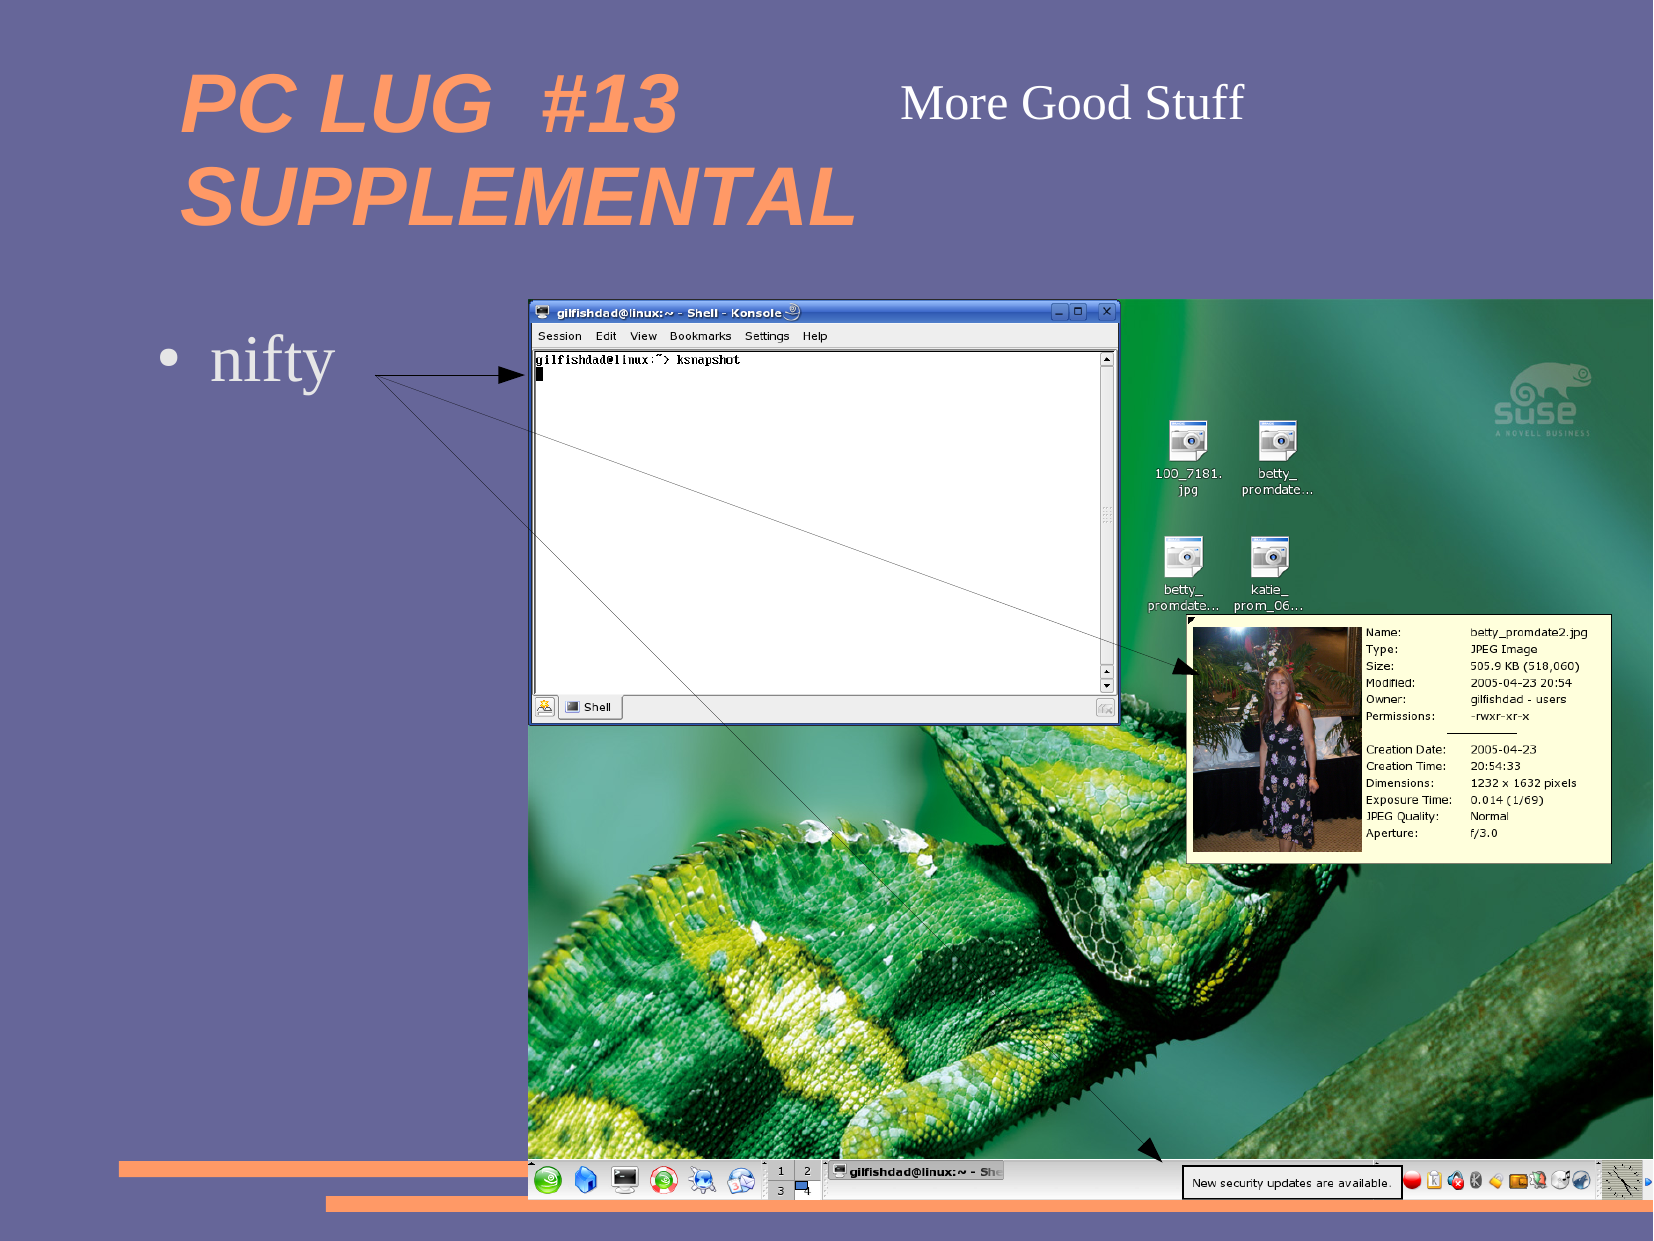

# PC LUG #13 SUPPLEMENTAL
More Good Stuff
nifty